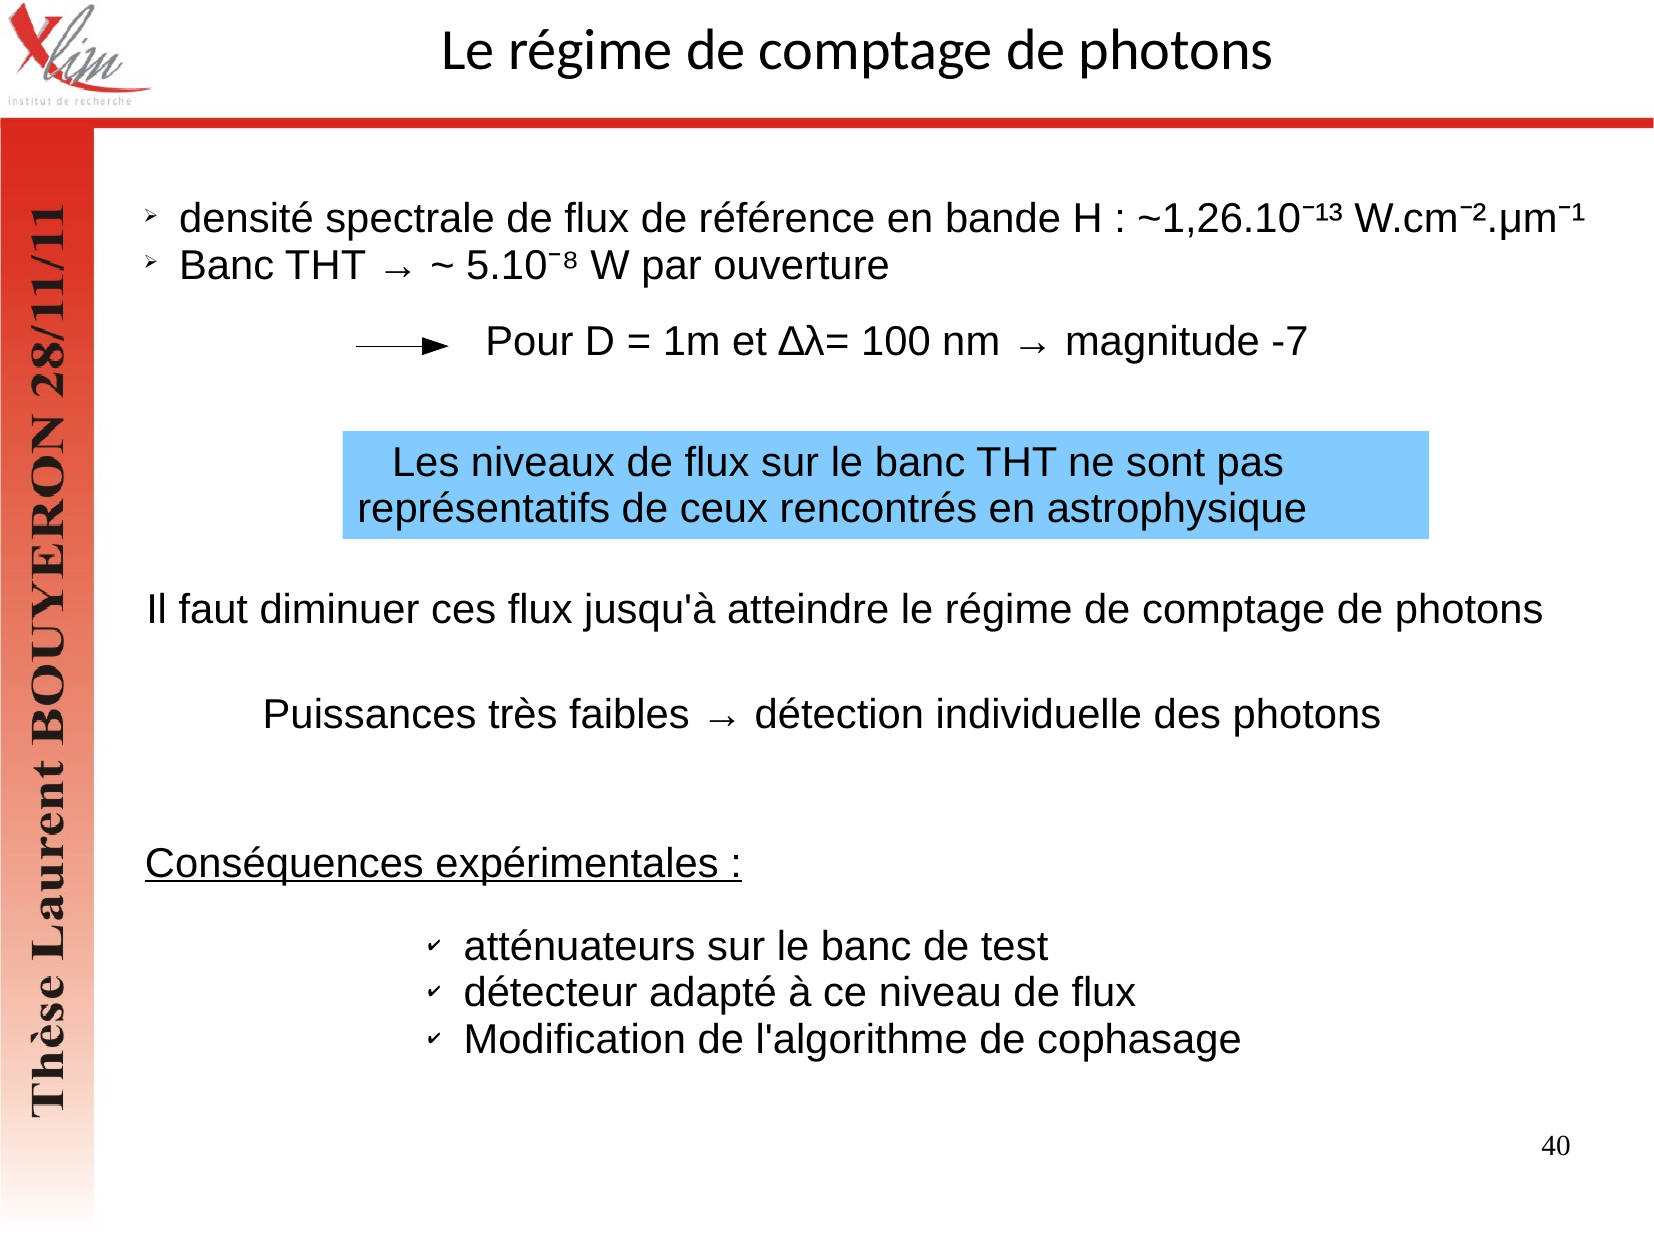

Le régime de comptage de photons
densité spectrale de flux de référence en bande H : ~1,26.10⁻¹³ W.cm⁻².μm⁻¹
Banc THT → ~ 5.10⁻⁸ W par ouverture
Pour D = 1m et ∆λ= 100 nm → magnitude -7
Les niveaux de flux sur le banc THT ne sont pas représentatifs de ceux rencontrés en astrophysique
Il faut diminuer ces flux jusqu'à atteindre le régime de comptage de photons
Puissances très faibles → détection individuelle des photons
Conséquences expérimentales :
atténuateurs sur le banc de test
détecteur adapté à ce niveau de flux
Modification de l'algorithme de cophasage
40